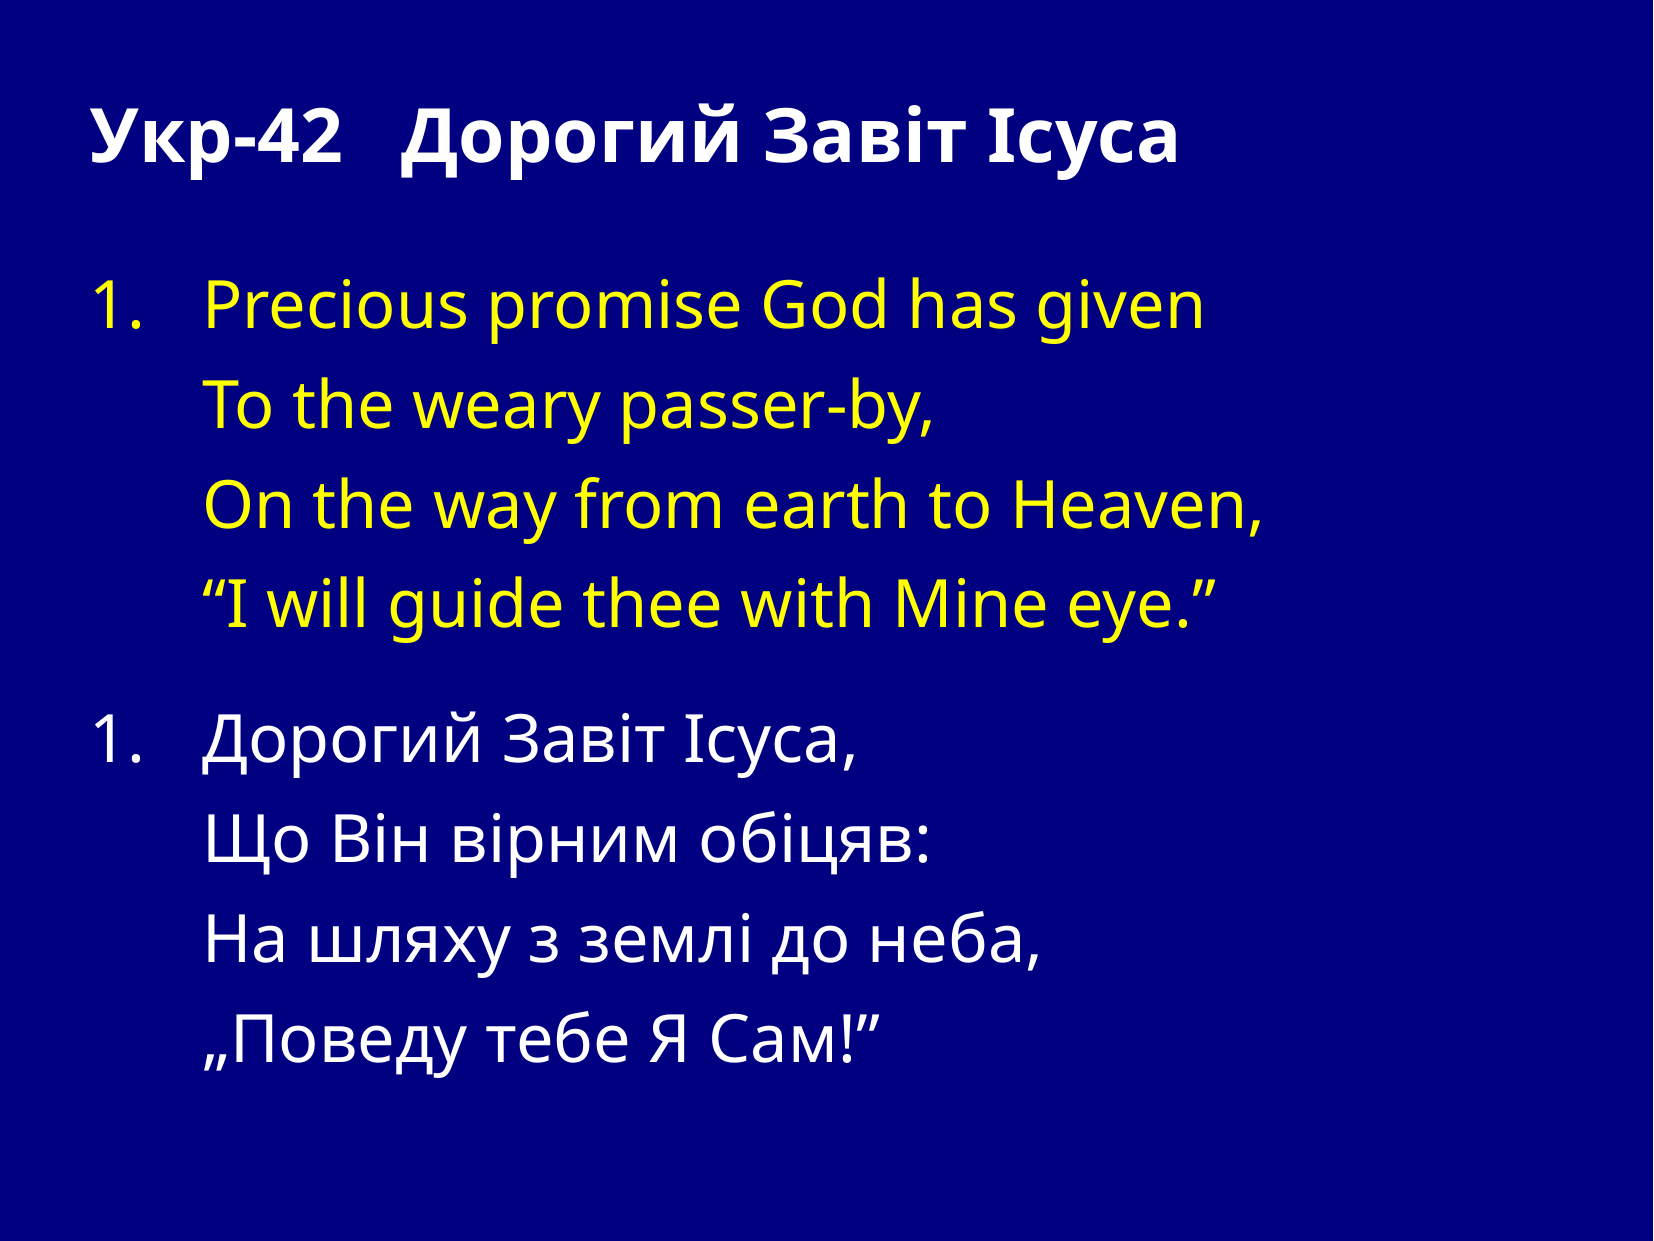

Укр-42 Дорогий Завіт Ісуса
1.	Precious promise God has given
	To the weary passer-by,
	On the way from earth to Heaven,
	“I will guide thee with Mine eye.”
1.	Дорогий Завіт Ісуса,
	Що Він вірним обіцяв:
	На шляху з землі до неба,
	„Поведу тебе Я Сам!”